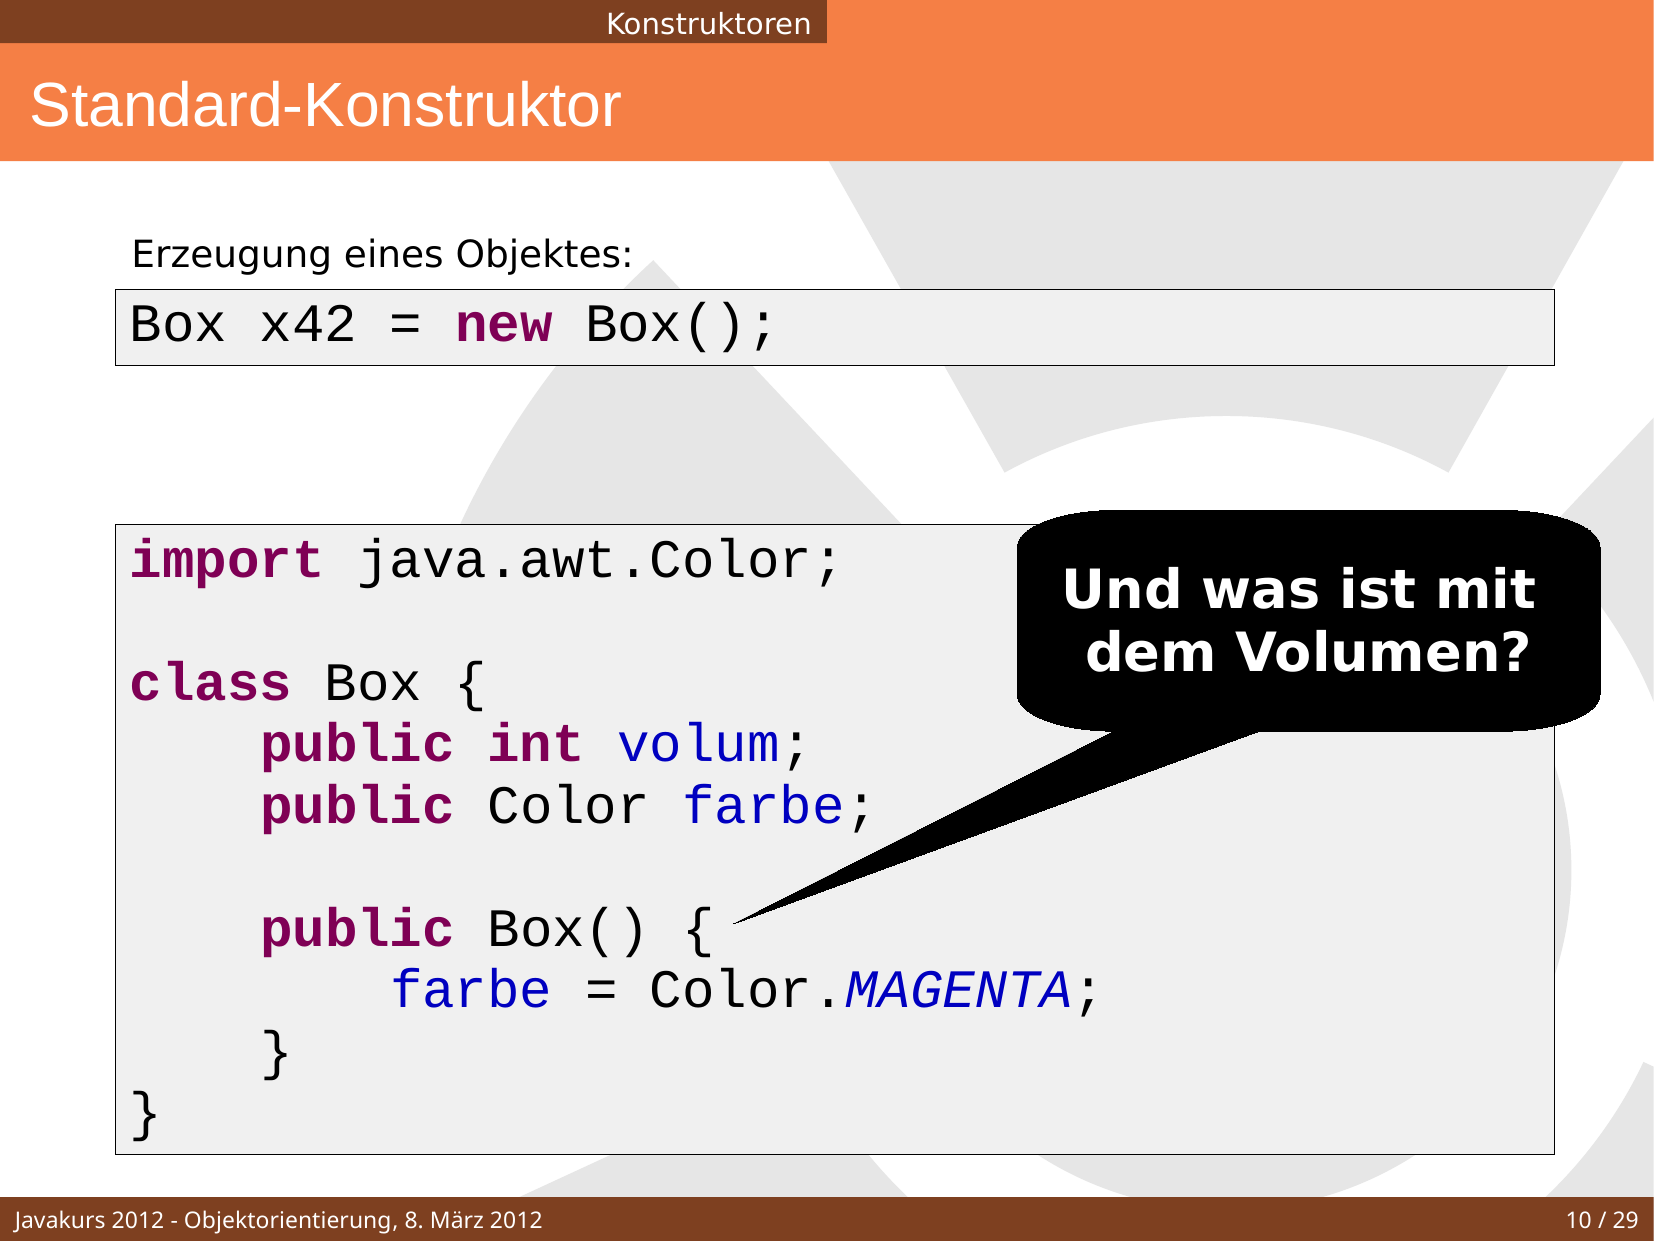

Konstruktoren
# Standard-Konstruktor
Erzeugung eines Objektes:
Box x42 = new Box();
Und was ist mit
dem Volumen?
import java.awt.Color;
class Box {
 public int volum;
 public Color farbe;
 public Box() {
 farbe = Color.MAGENTA;
 }
}